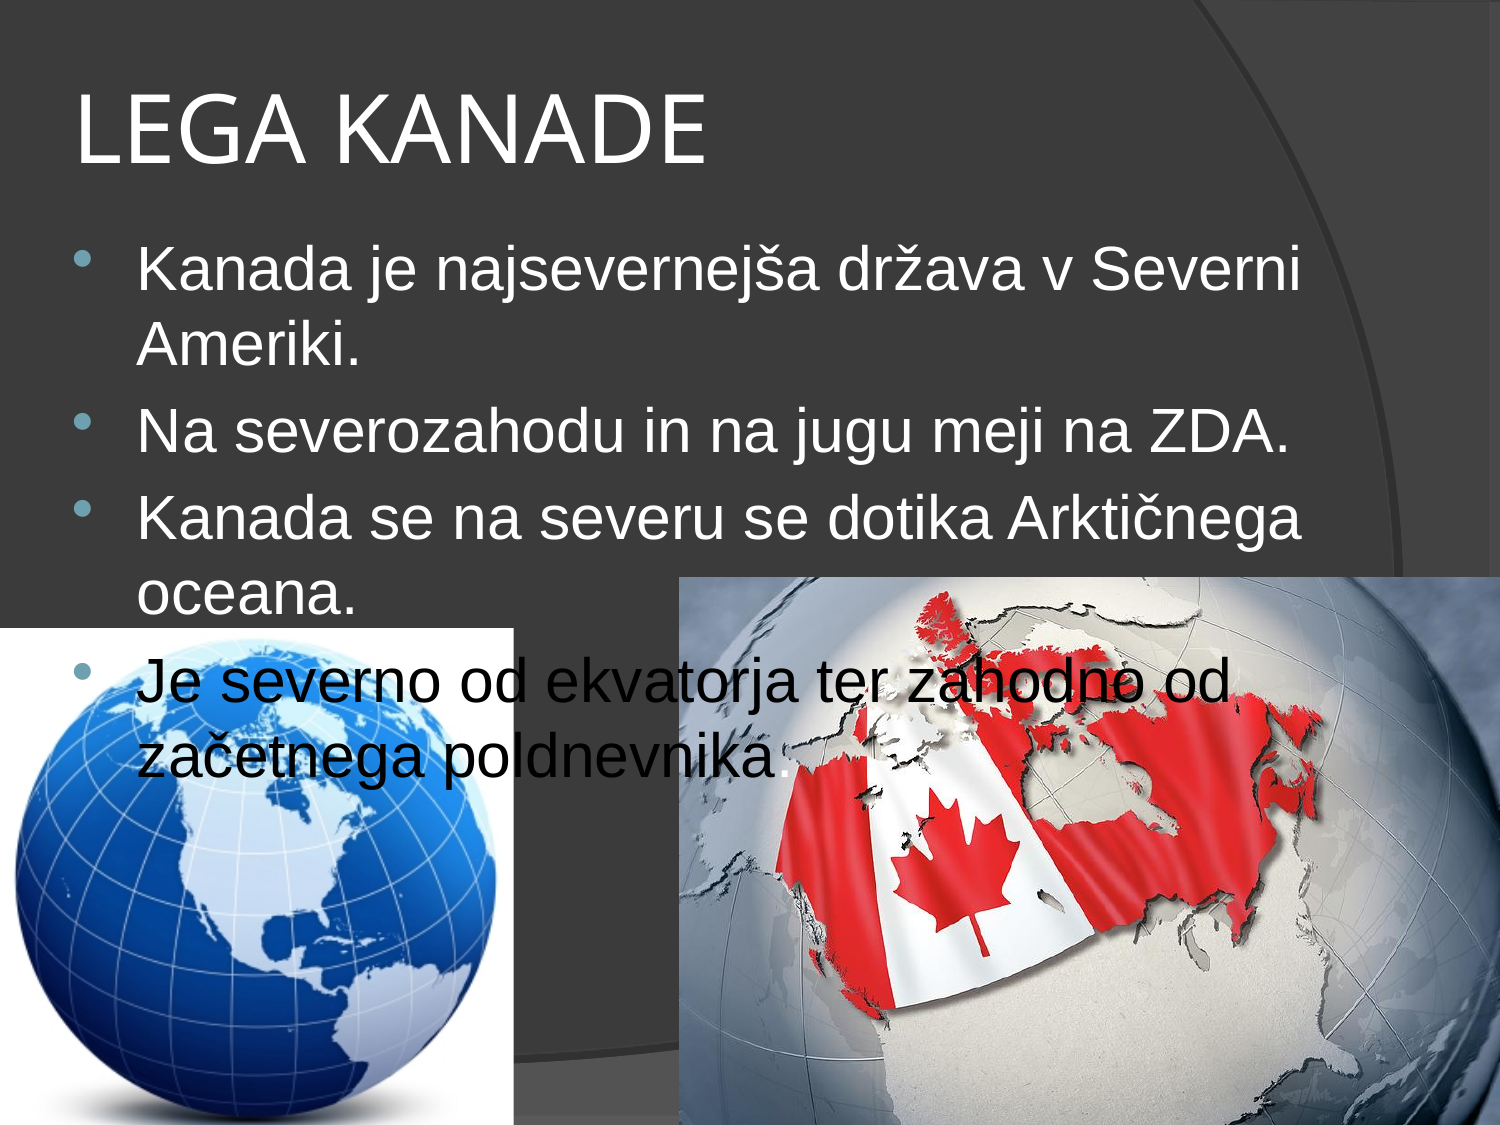

# LEGA KANADE
Kanada je najsevernejša država v Severni Ameriki.
Na severozahodu in na jugu meji na ZDA.
Kanada se na severu se dotika Arktičnega oceana.
Je severno od ekvatorja ter zahodno od začetnega poldnevnika.